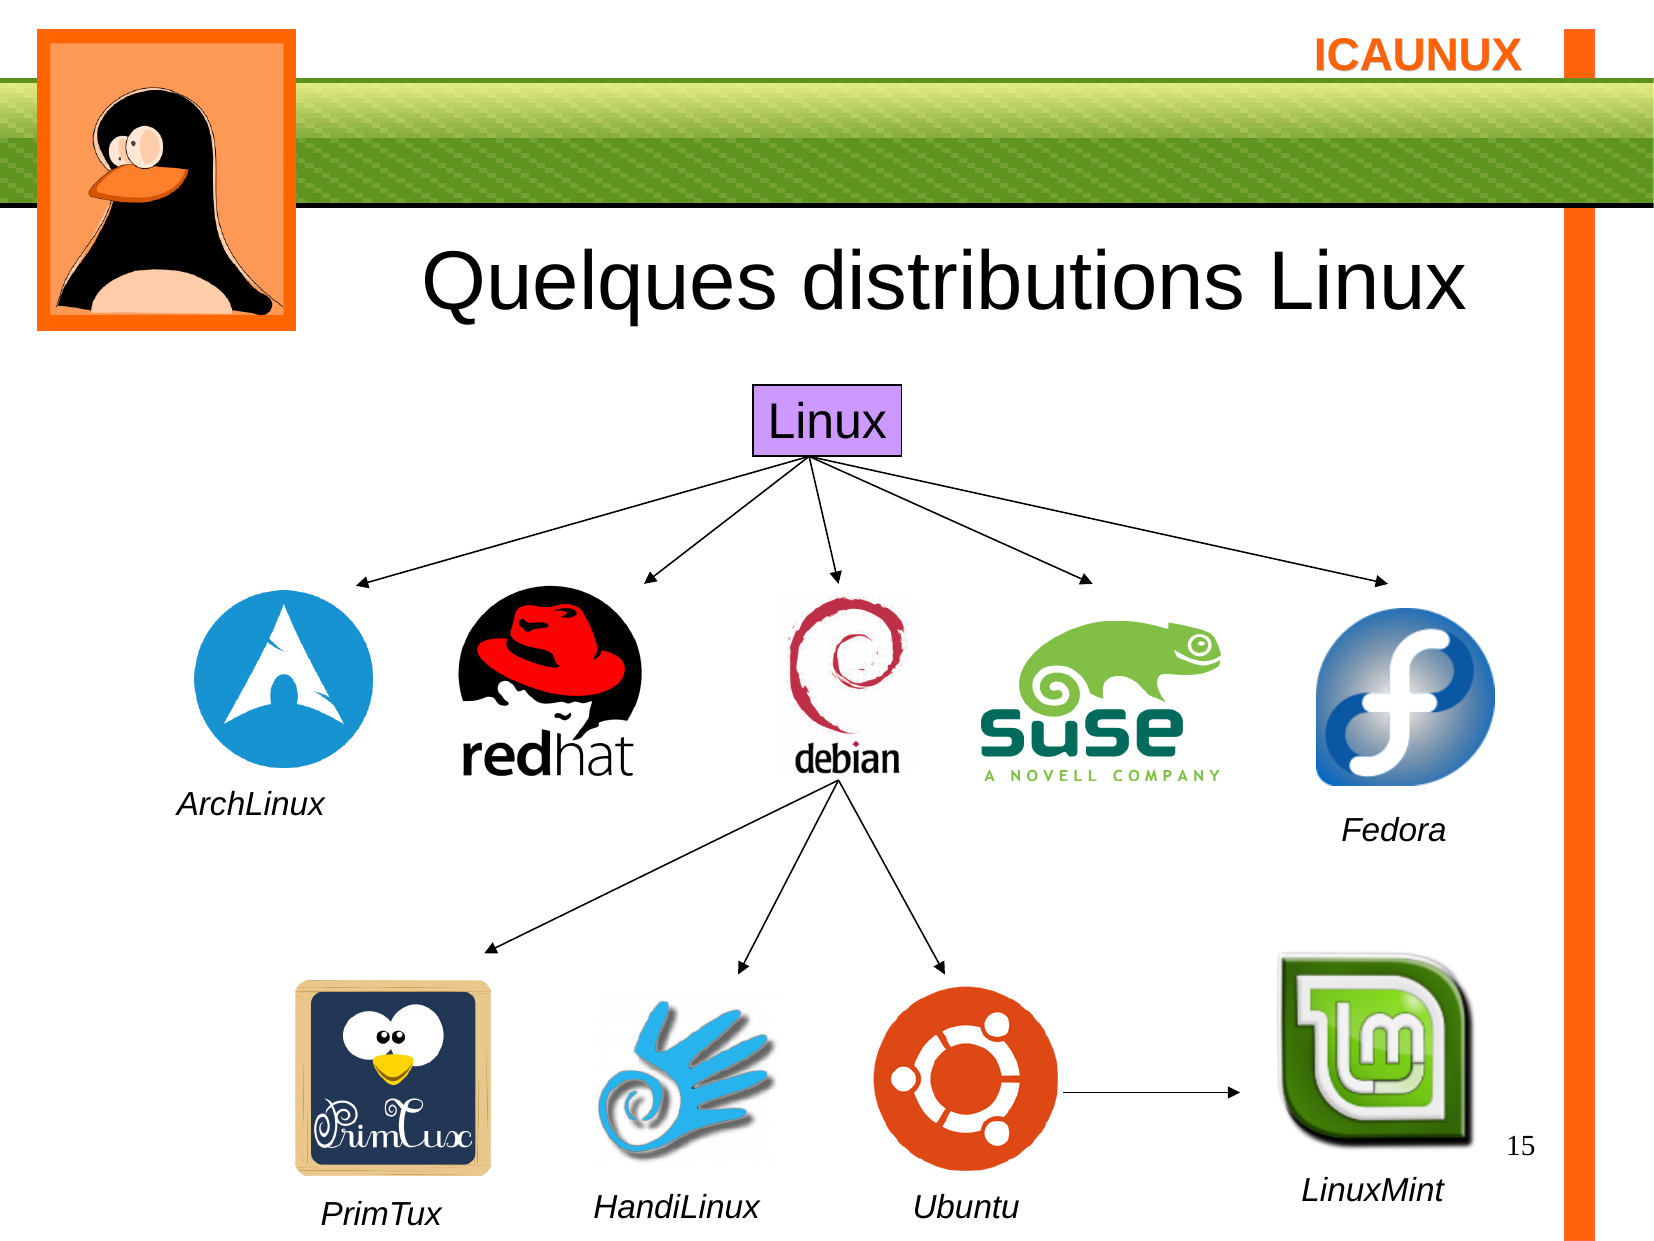

# Quelques distributions Linux
Linux
ArchLinux
Fedora
15
LinuxMint
HandiLinux
Ubuntu
PrimTux